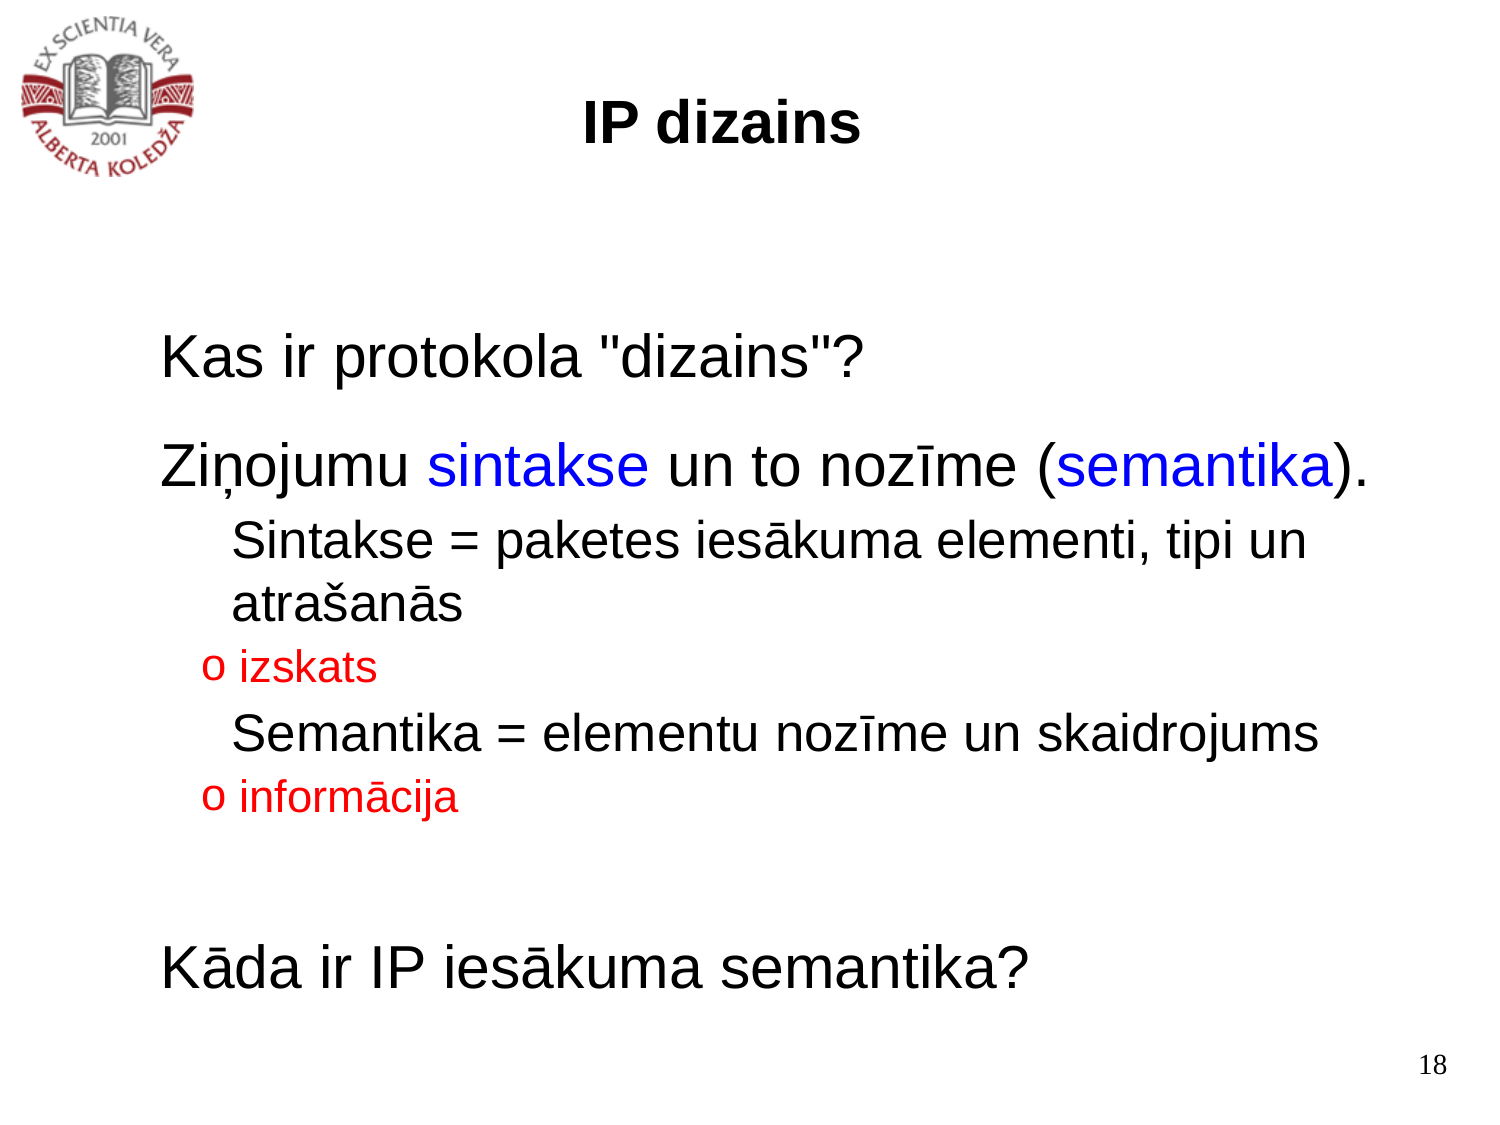

# IP dizains
Kas ir protokola "dizains"?
Ziņojumu sintakse un to nozīme (semantika).
Sintakse = paketes iesākuma elementi, tipi un atrašanās
izskats
Semantika = elementu nozīme un skaidrojums
informācija
Kāda ir IP iesākuma semantika?